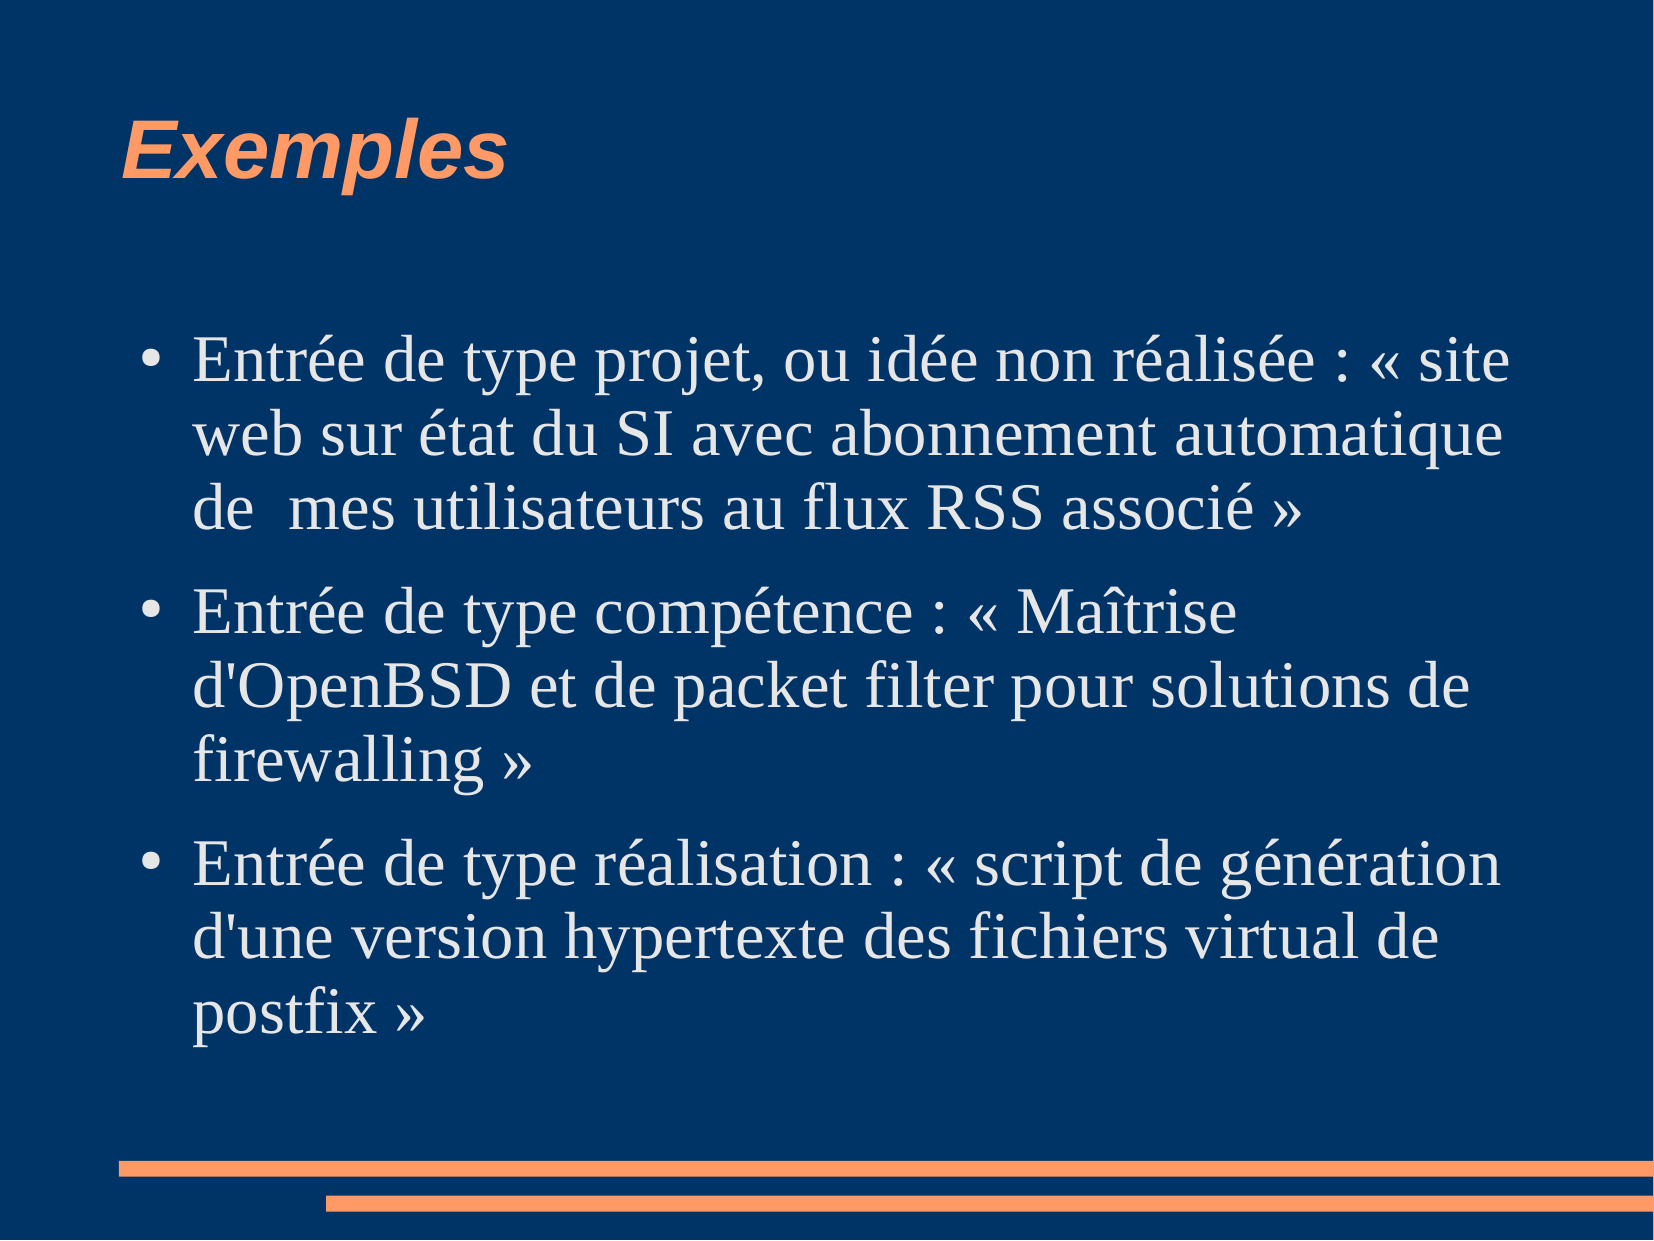

# Exemples
Entrée de type projet, ou idée non réalisée : « site web sur état du SI avec abonnement automatique de mes utilisateurs au flux RSS associé »
Entrée de type compétence : « Maîtrise d'OpenBSD et de packet filter pour solutions de firewalling »
Entrée de type réalisation : « script de génération d'une version hypertexte des fichiers virtual de postfix »